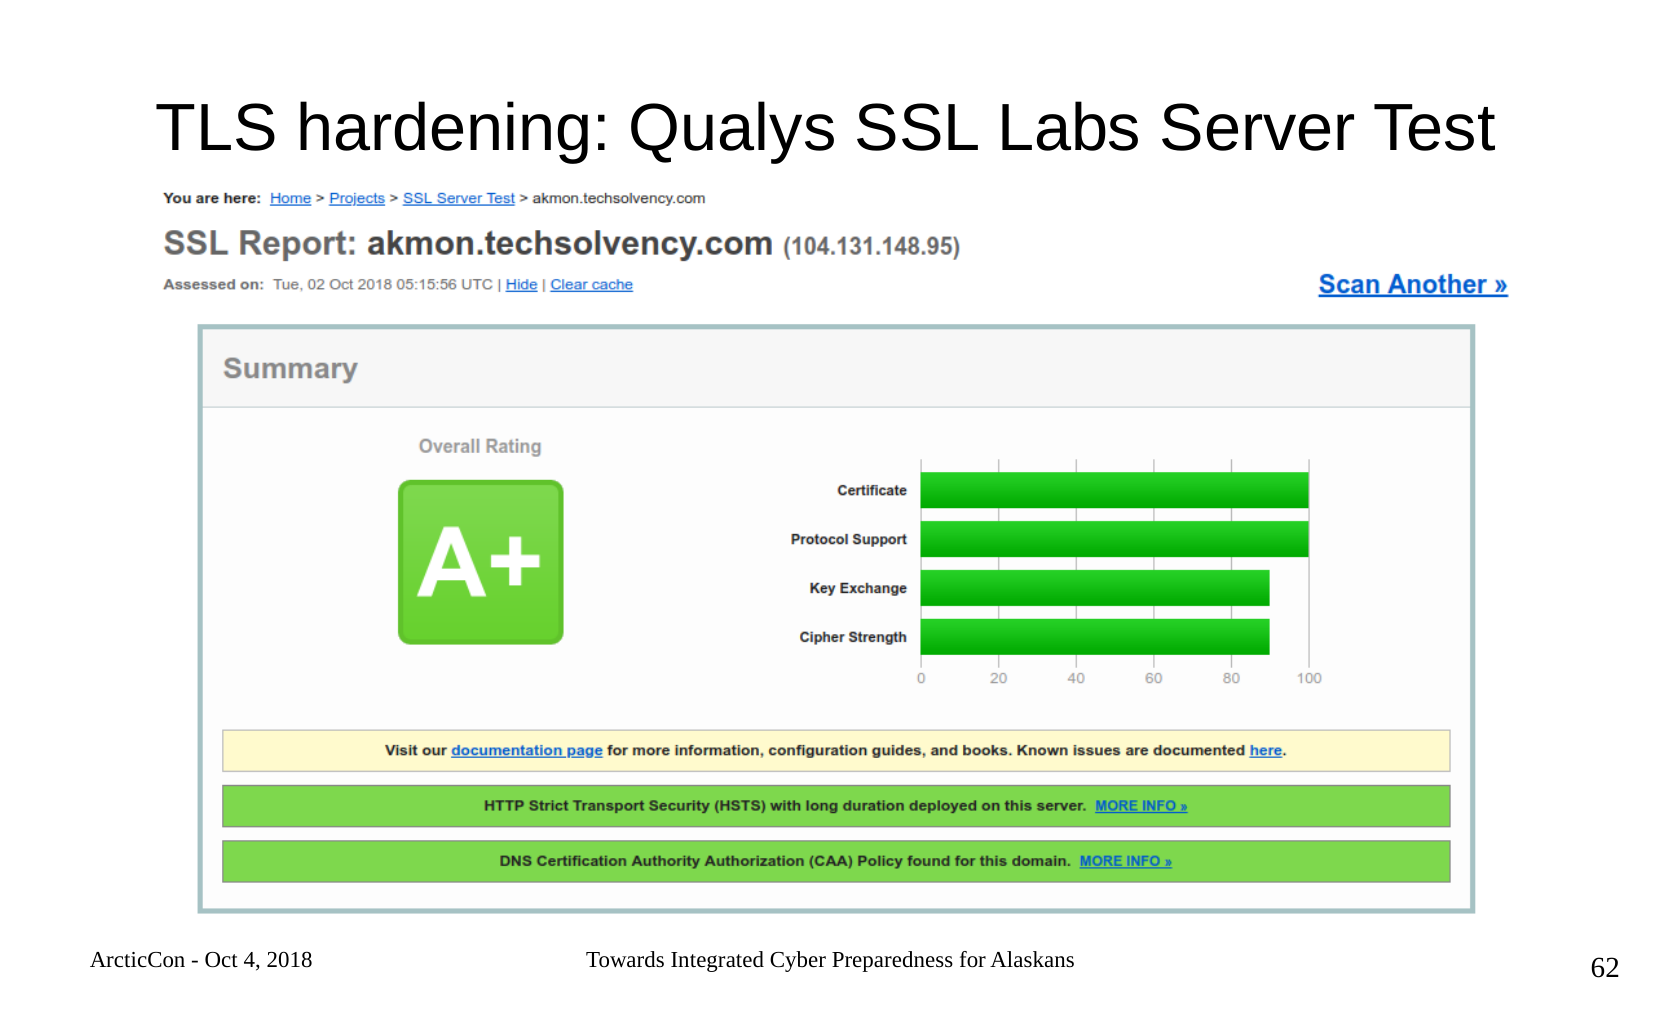

# TLS hardening: Qualys SSL Labs Server Test